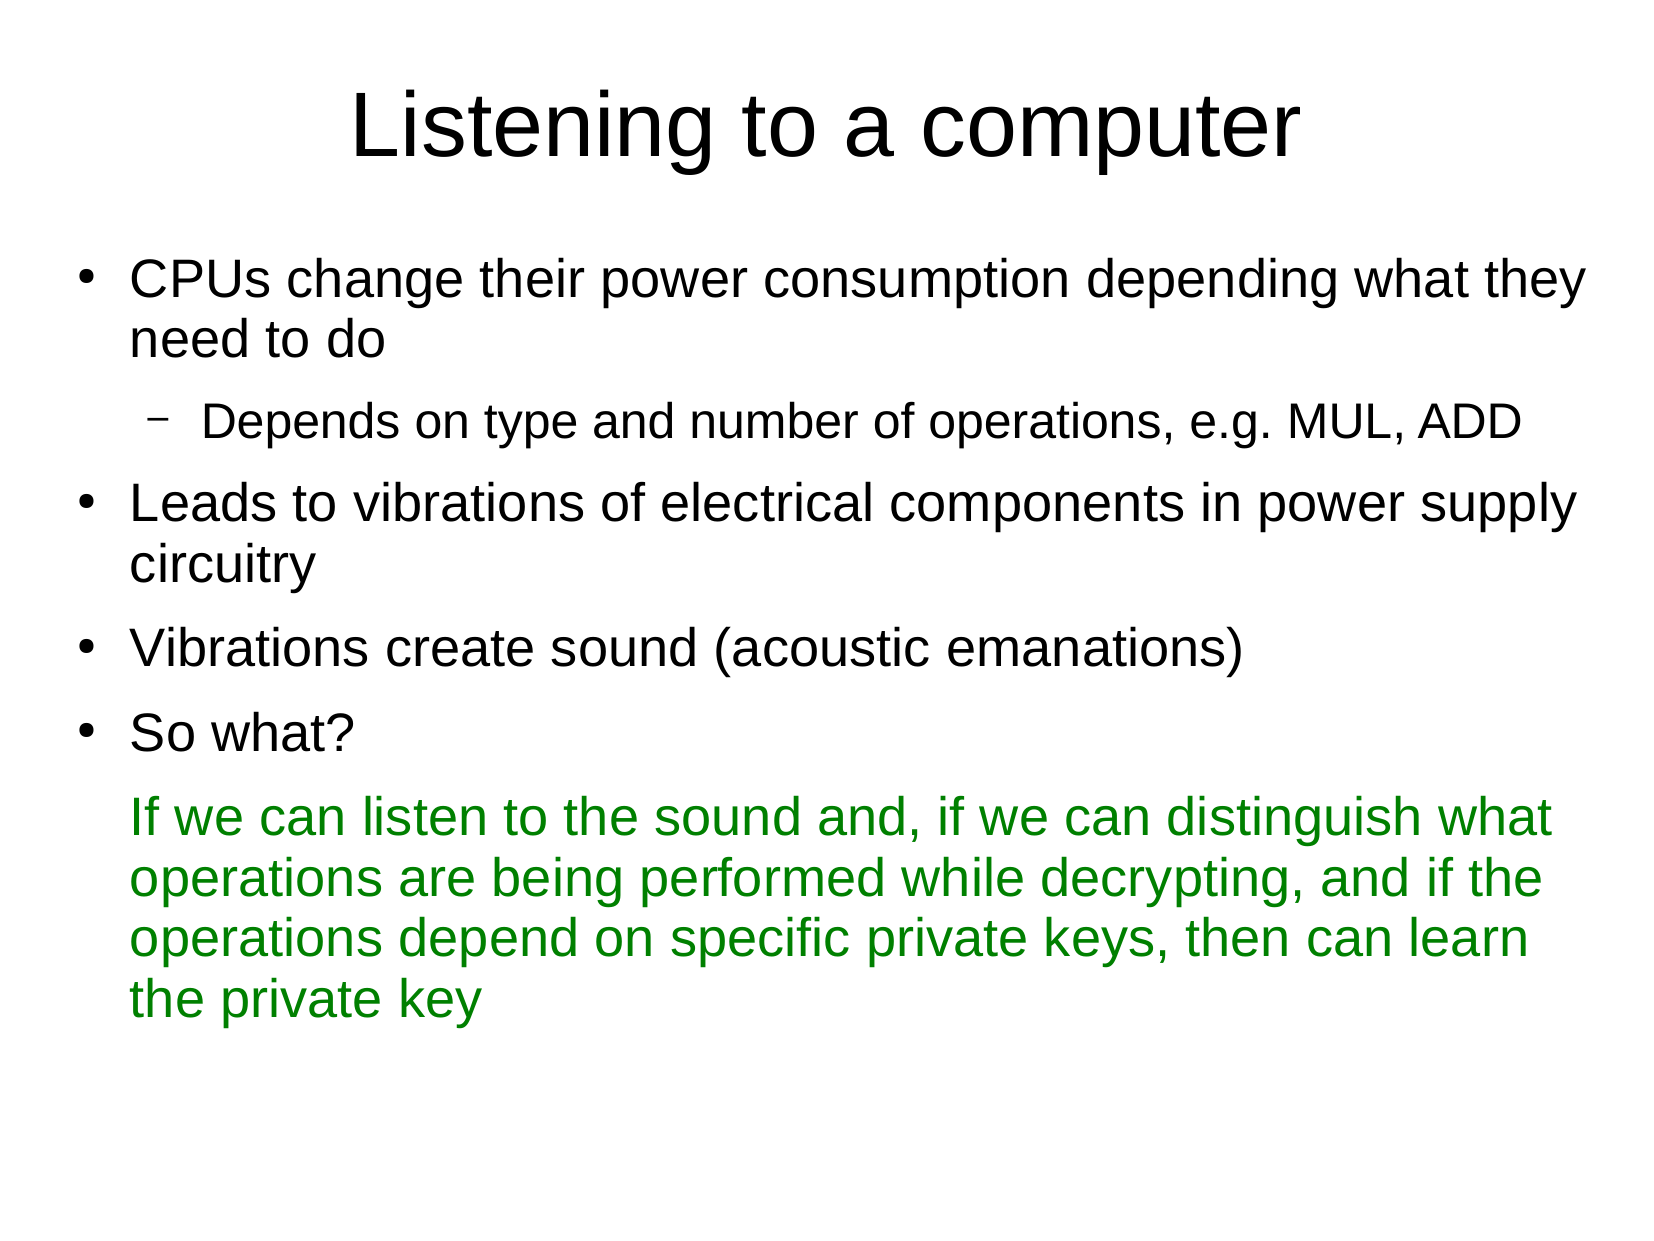

# Listening to a computer
CPUs change their power consumption depending what they need to do
Depends on type and number of operations, e.g. MUL, ADD
Leads to vibrations of electrical components in power supply circuitry
Vibrations create sound (acoustic emanations)
So what?
If we can listen to the sound and, if we can distinguish what operations are being performed while decrypting, and if the operations depend on specific private keys, then can learn the private key